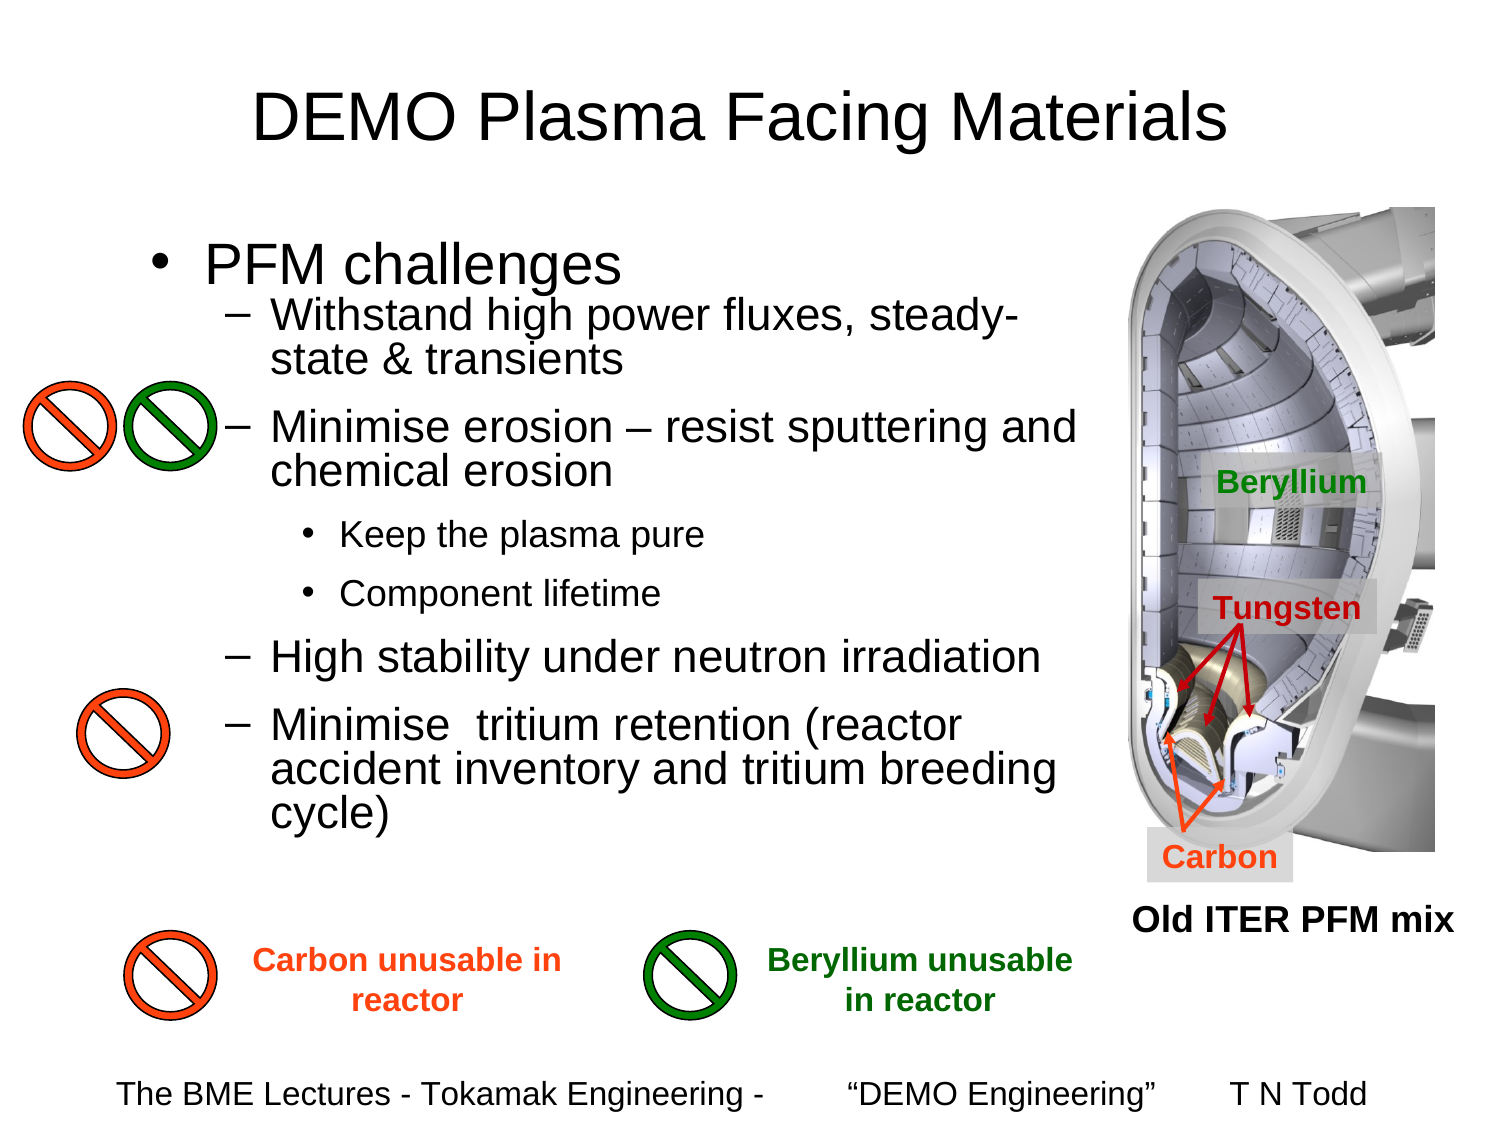

DEMO Plasma Facing Materials
PFM challenges
Withstand high power fluxes, steady-state & transients
Minimise erosion – resist sputtering and chemical erosion
Keep the plasma pure
Component lifetime
High stability under neutron irradiation
Minimise tritium retention (reactor accident inventory and tritium breeding cycle)
Carbon
Beryllium unusable in reactor
Beryllium
Tungsten
Old ITER PFM mix
Carbon unusable in reactor